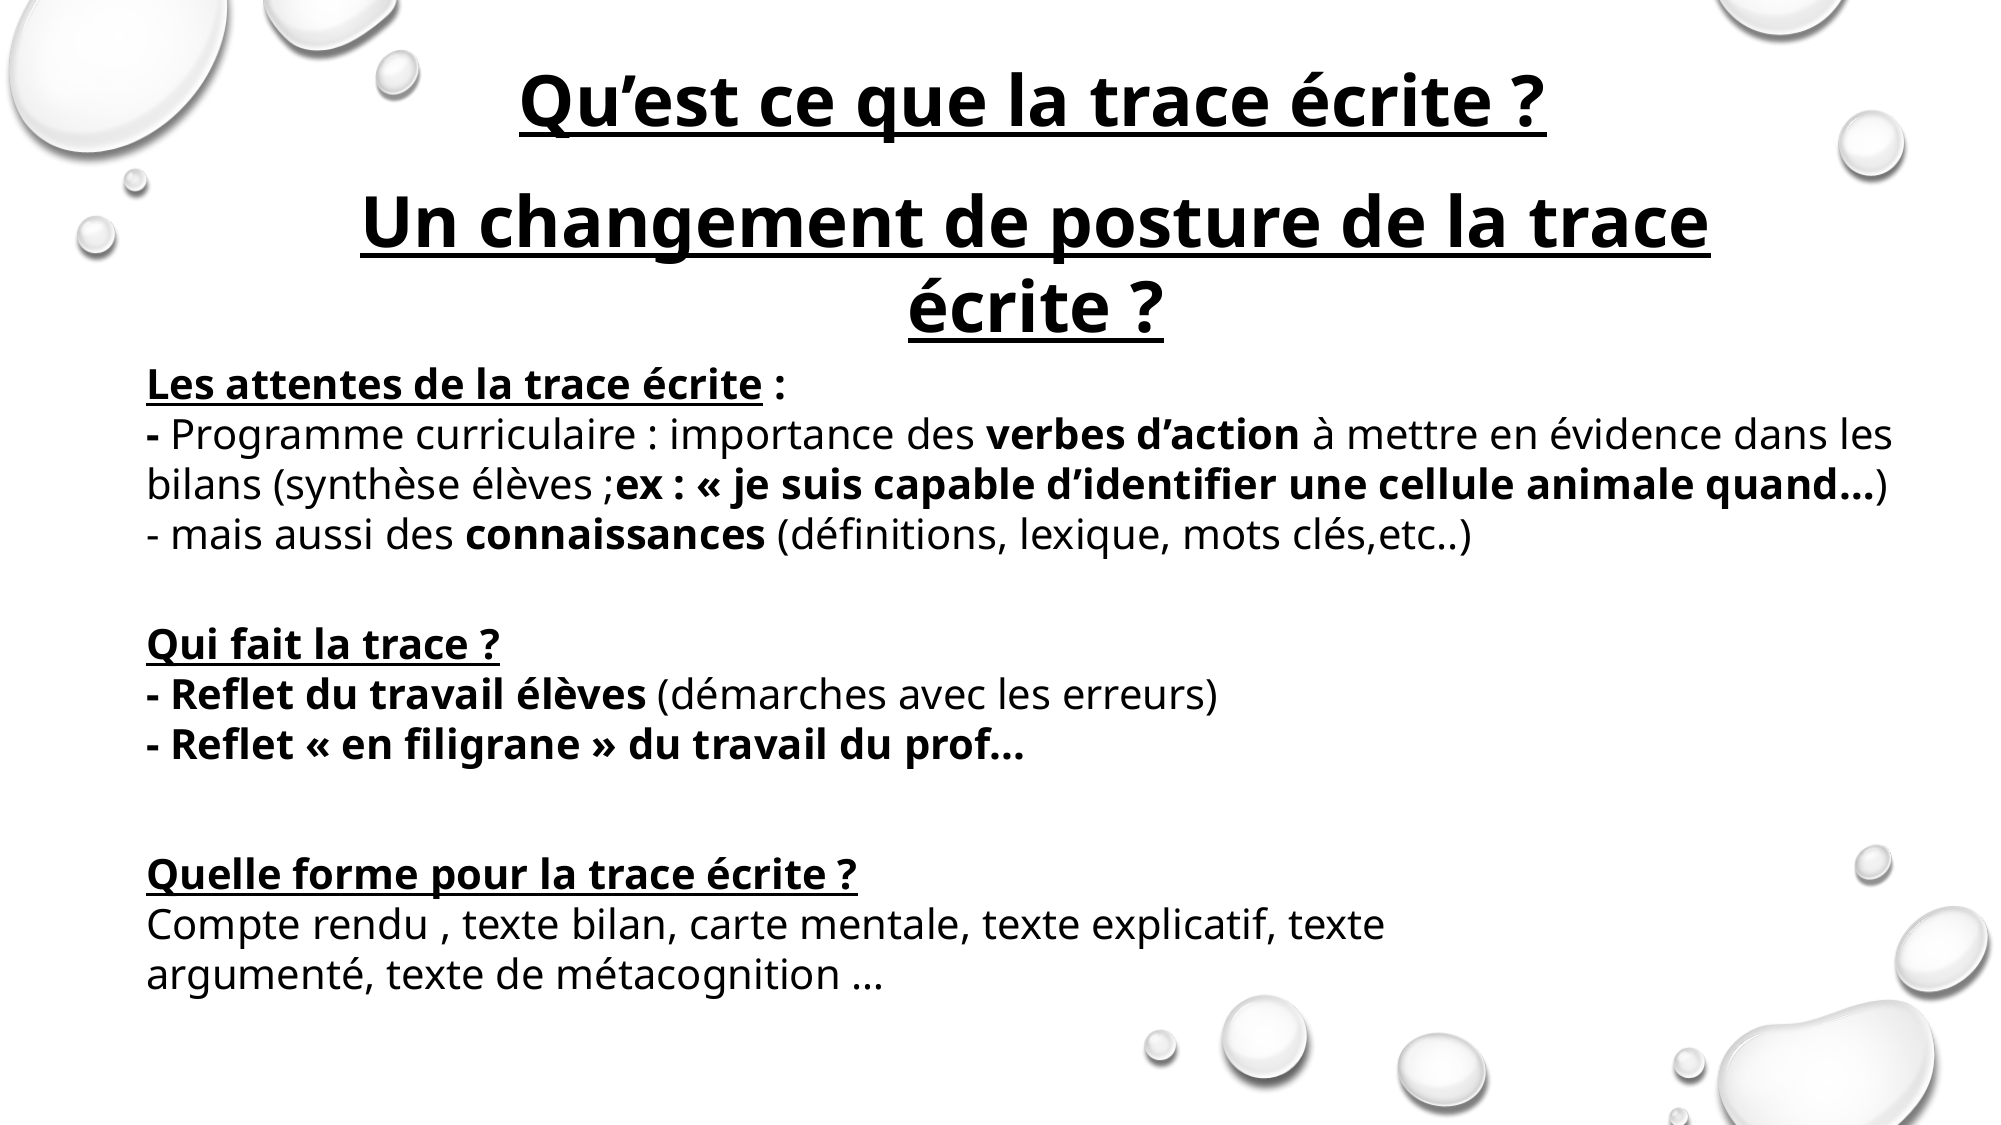

Qu’est ce que la trace écrite ?
Un changement de posture de la trace écrite ?
Les attentes de la trace écrite :
- Programme curriculaire : importance des verbes d’action à mettre en évidence dans les bilans (synthèse élèves ;ex : « je suis capable d’identifier une cellule animale quand…)
- mais aussi des connaissances (définitions, lexique, mots clés,etc..)
Qui fait la trace ?
- Reflet du travail élèves (démarches avec les erreurs)
- Reflet « en filigrane » du travail du prof...
Quelle forme pour la trace écrite ?
Compte rendu , texte bilan, carte mentale, texte explicatif, texte argumenté, texte de métacognition …